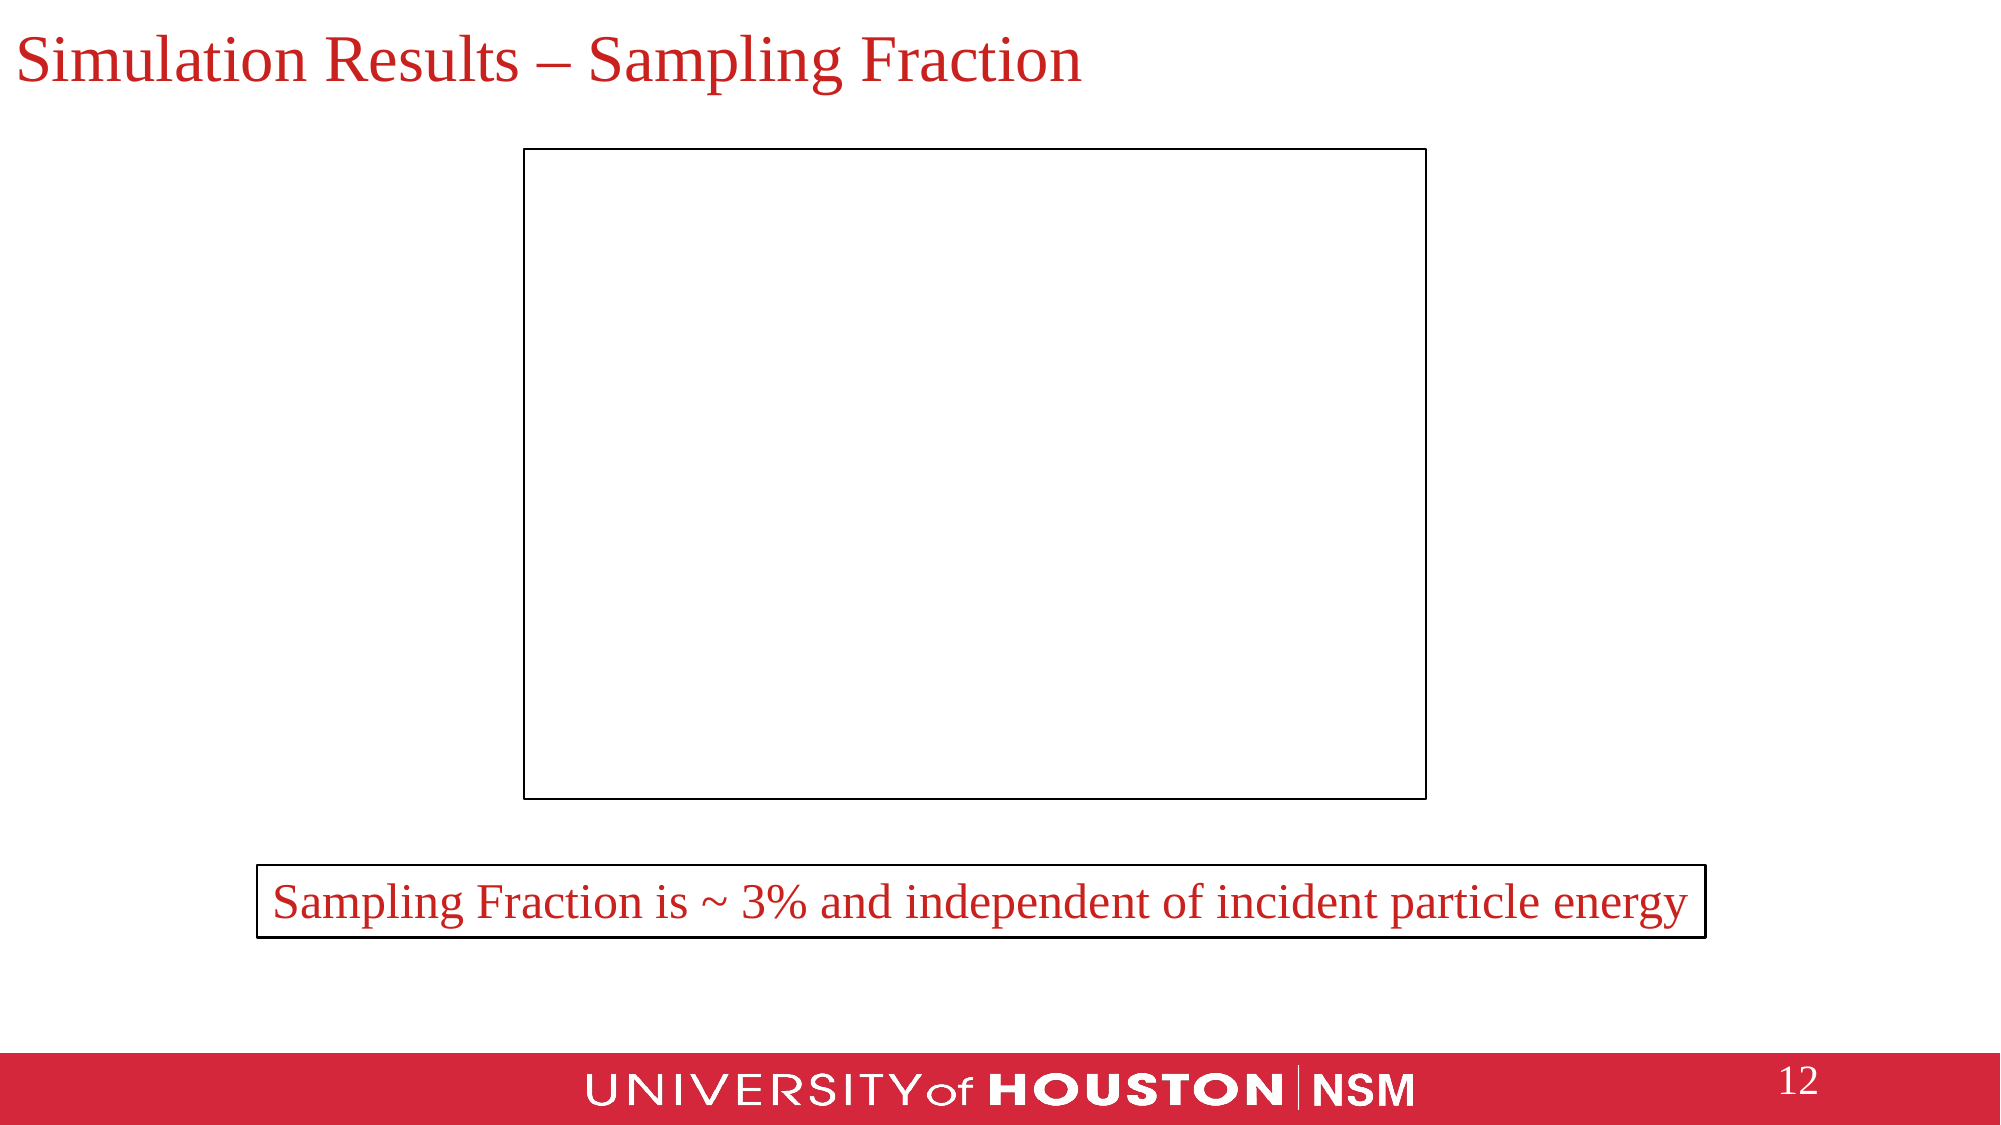

# Simulation Results – Sampling Fraction
Sampling Fraction is ~ 3% and independent of incident particle energy
12
σ2/E2 = a2/E2 + b2/E + c2
σ2/E2 = a2/E2 + b2/E + c2
σ2/E2 = a2/E2 + b2/E + c2